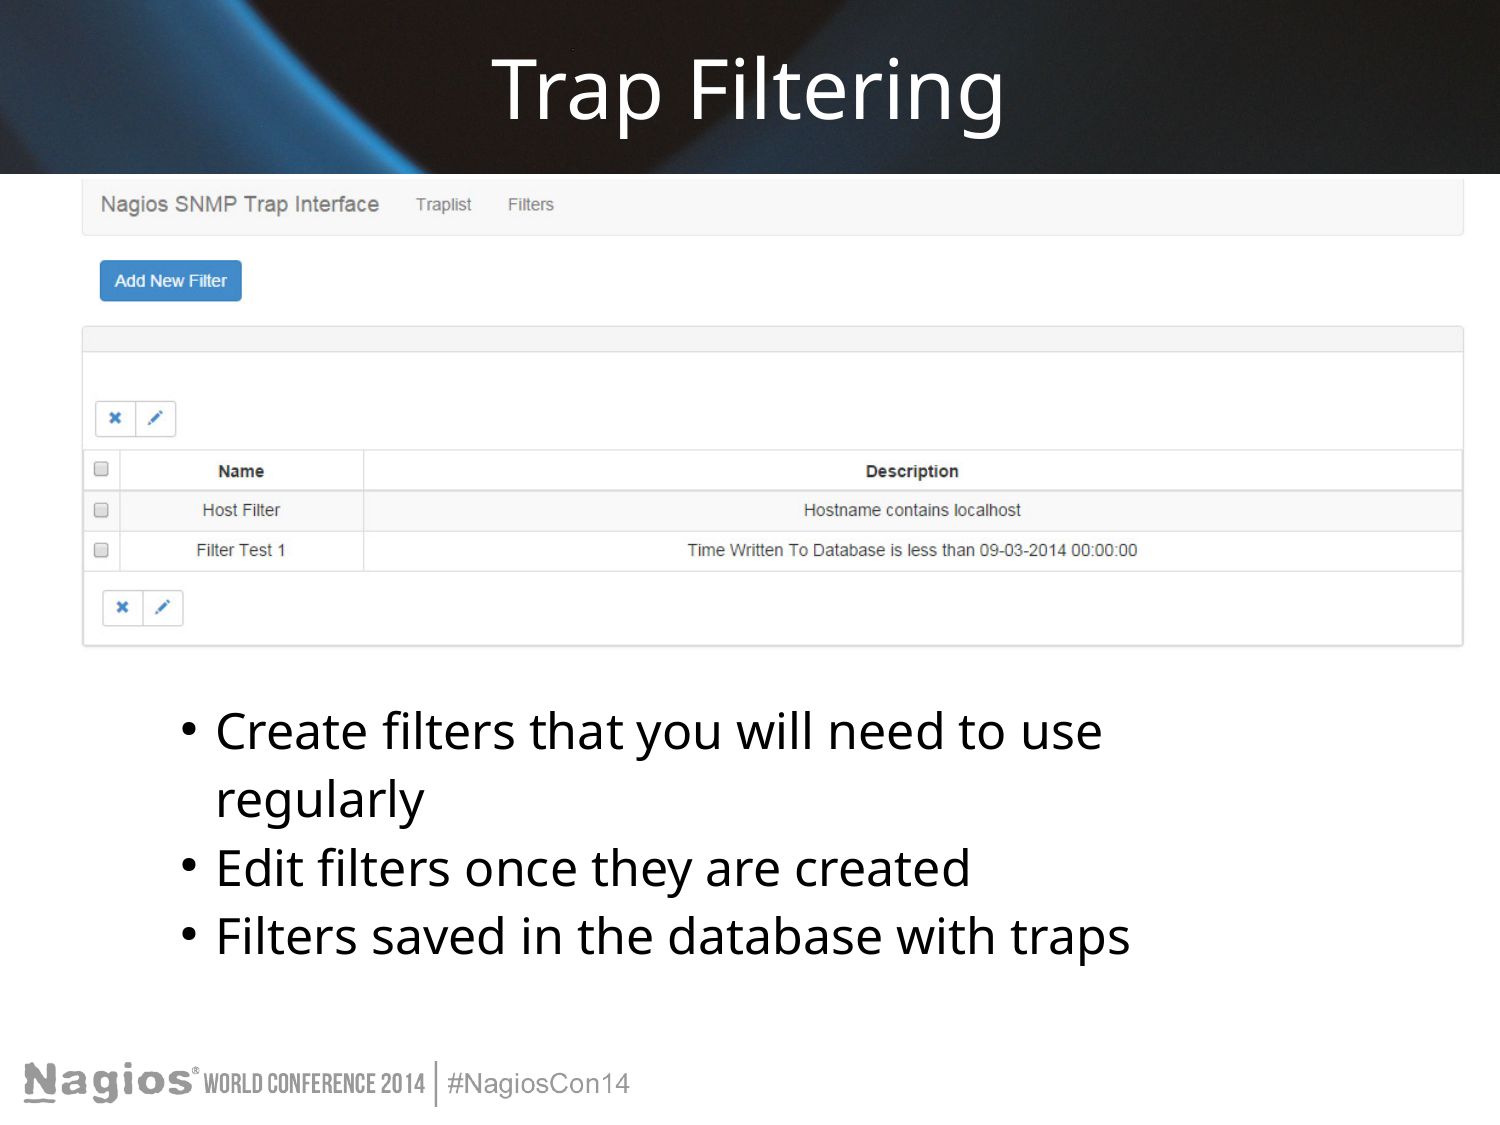

# Trap Filtering
Create filters that you will need to use regularly
Edit filters once they are created
Filters saved in the database with traps
p